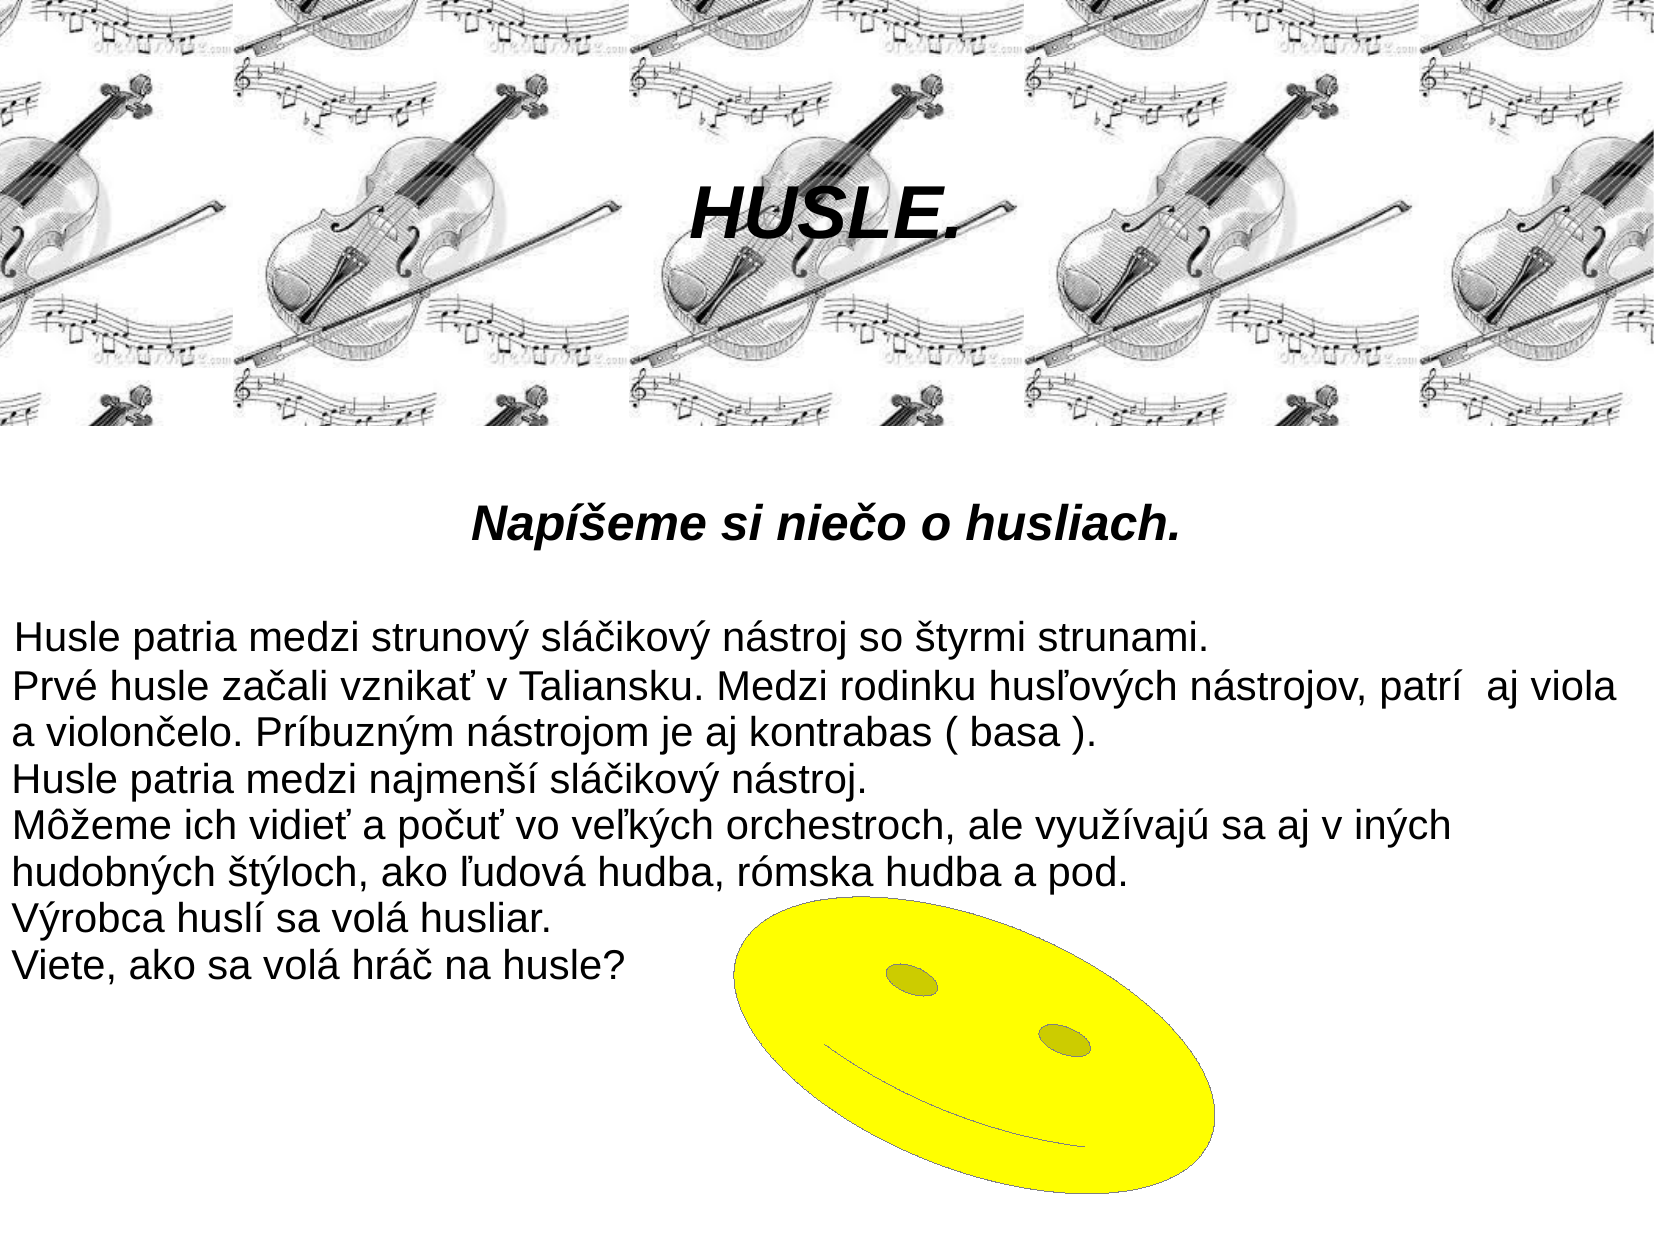

# HUSLE.
Napíšeme si niečo o husliach.
 Husle patria medzi strunový sláčikový nástroj so štyrmi strunami.
 Prvé husle začali vznikať v Taliansku. Medzi rodinku husľových nástrojov, patrí aj viola a violončelo. Príbuzným nástrojom je aj kontrabas ( basa ).
 Husle patria medzi najmenší sláčikový nástroj.
 Môžeme ich vidieť a počuť vo veľkých orchestroch, ale využívajú sa aj v iných hudobných štýloch, ako ľudová hudba, rómska hudba a pod.
 Výrobca huslí sa volá husliar.
 Viete, ako sa volá hráč na husle?